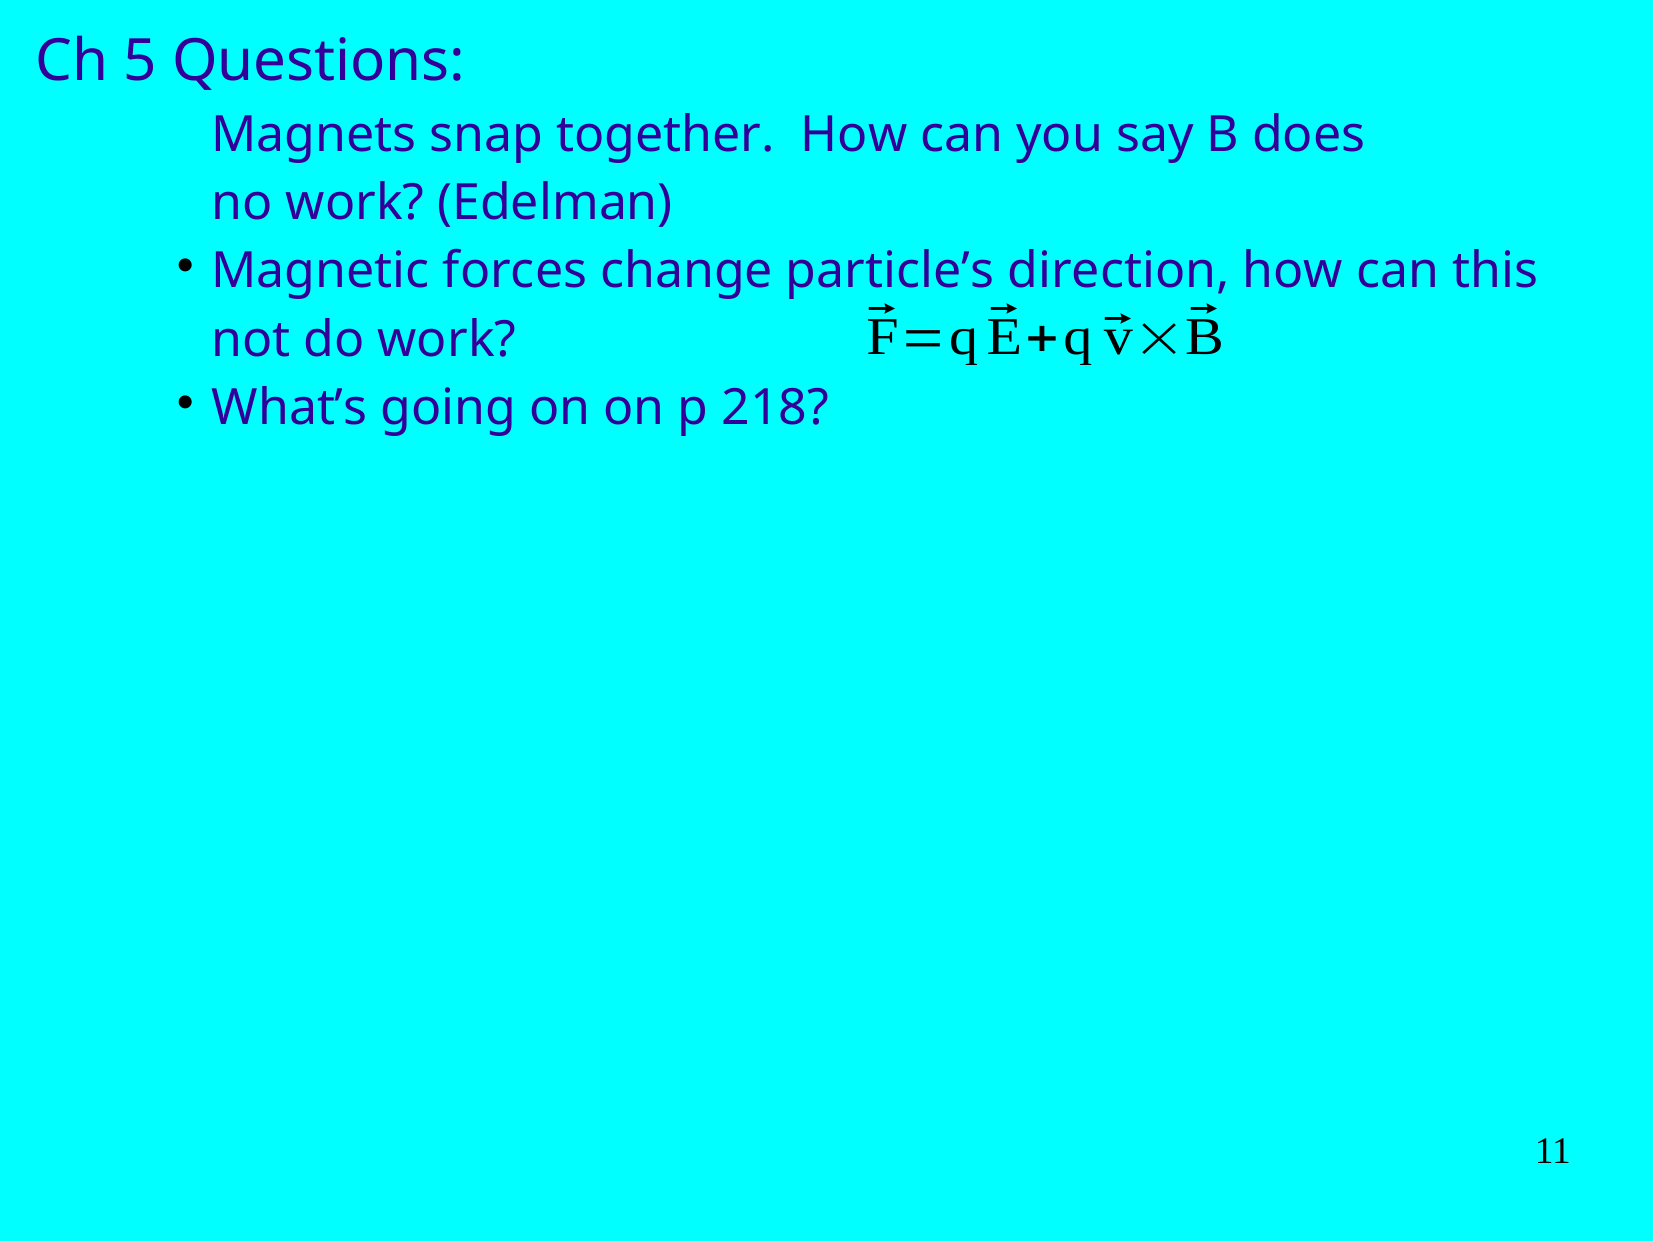

Ch 5 Questions:
Magnets snap together. How can you say B does
no work? (Edelman)
Magnetic forces change particle’s direction, how can this not do work?
What’s going on on p 218?
11